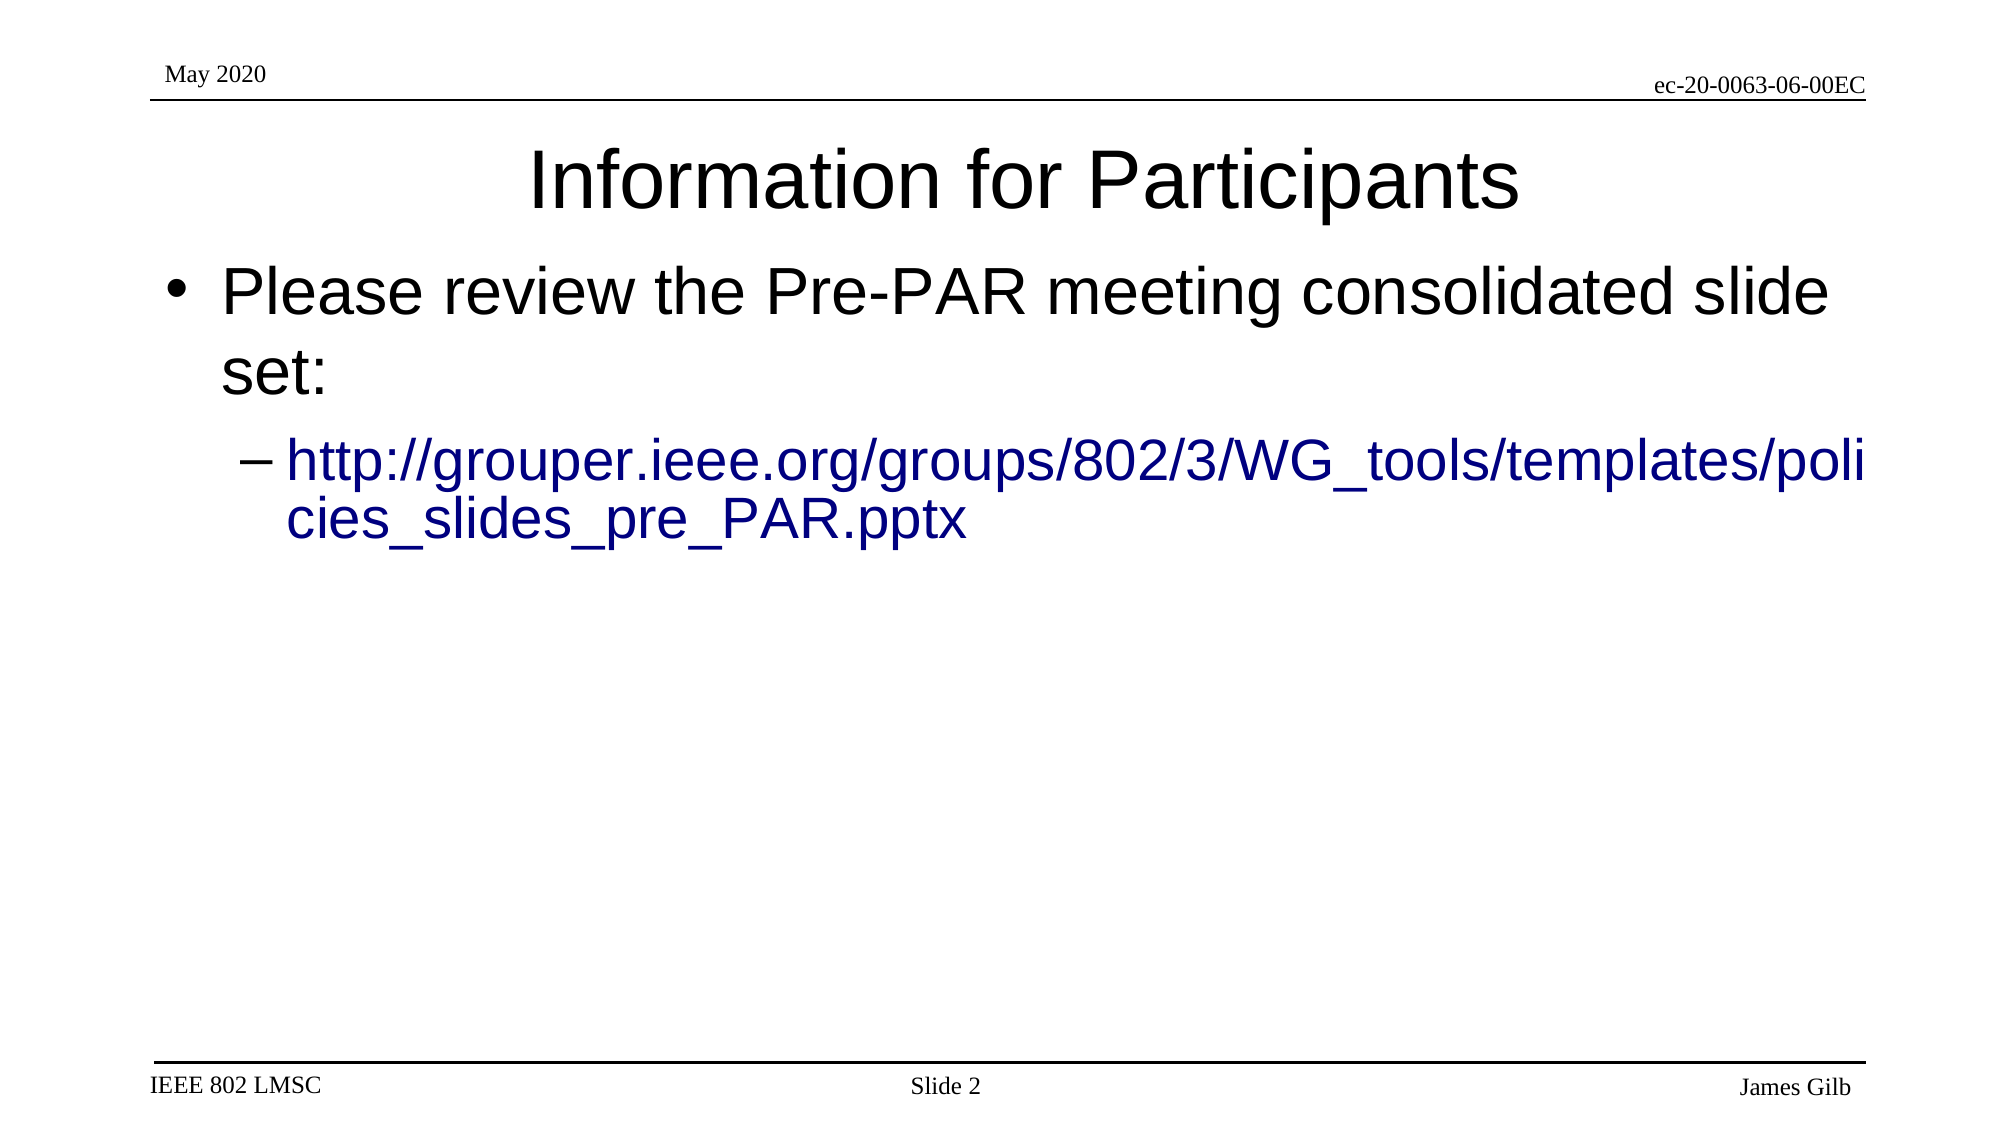

# Information for Participants
Please review the Pre-PAR meeting consolidated slide set:
http://grouper.ieee.org/groups/802/3/WG_tools/templates/policies_slides_pre_PAR.pptx
2